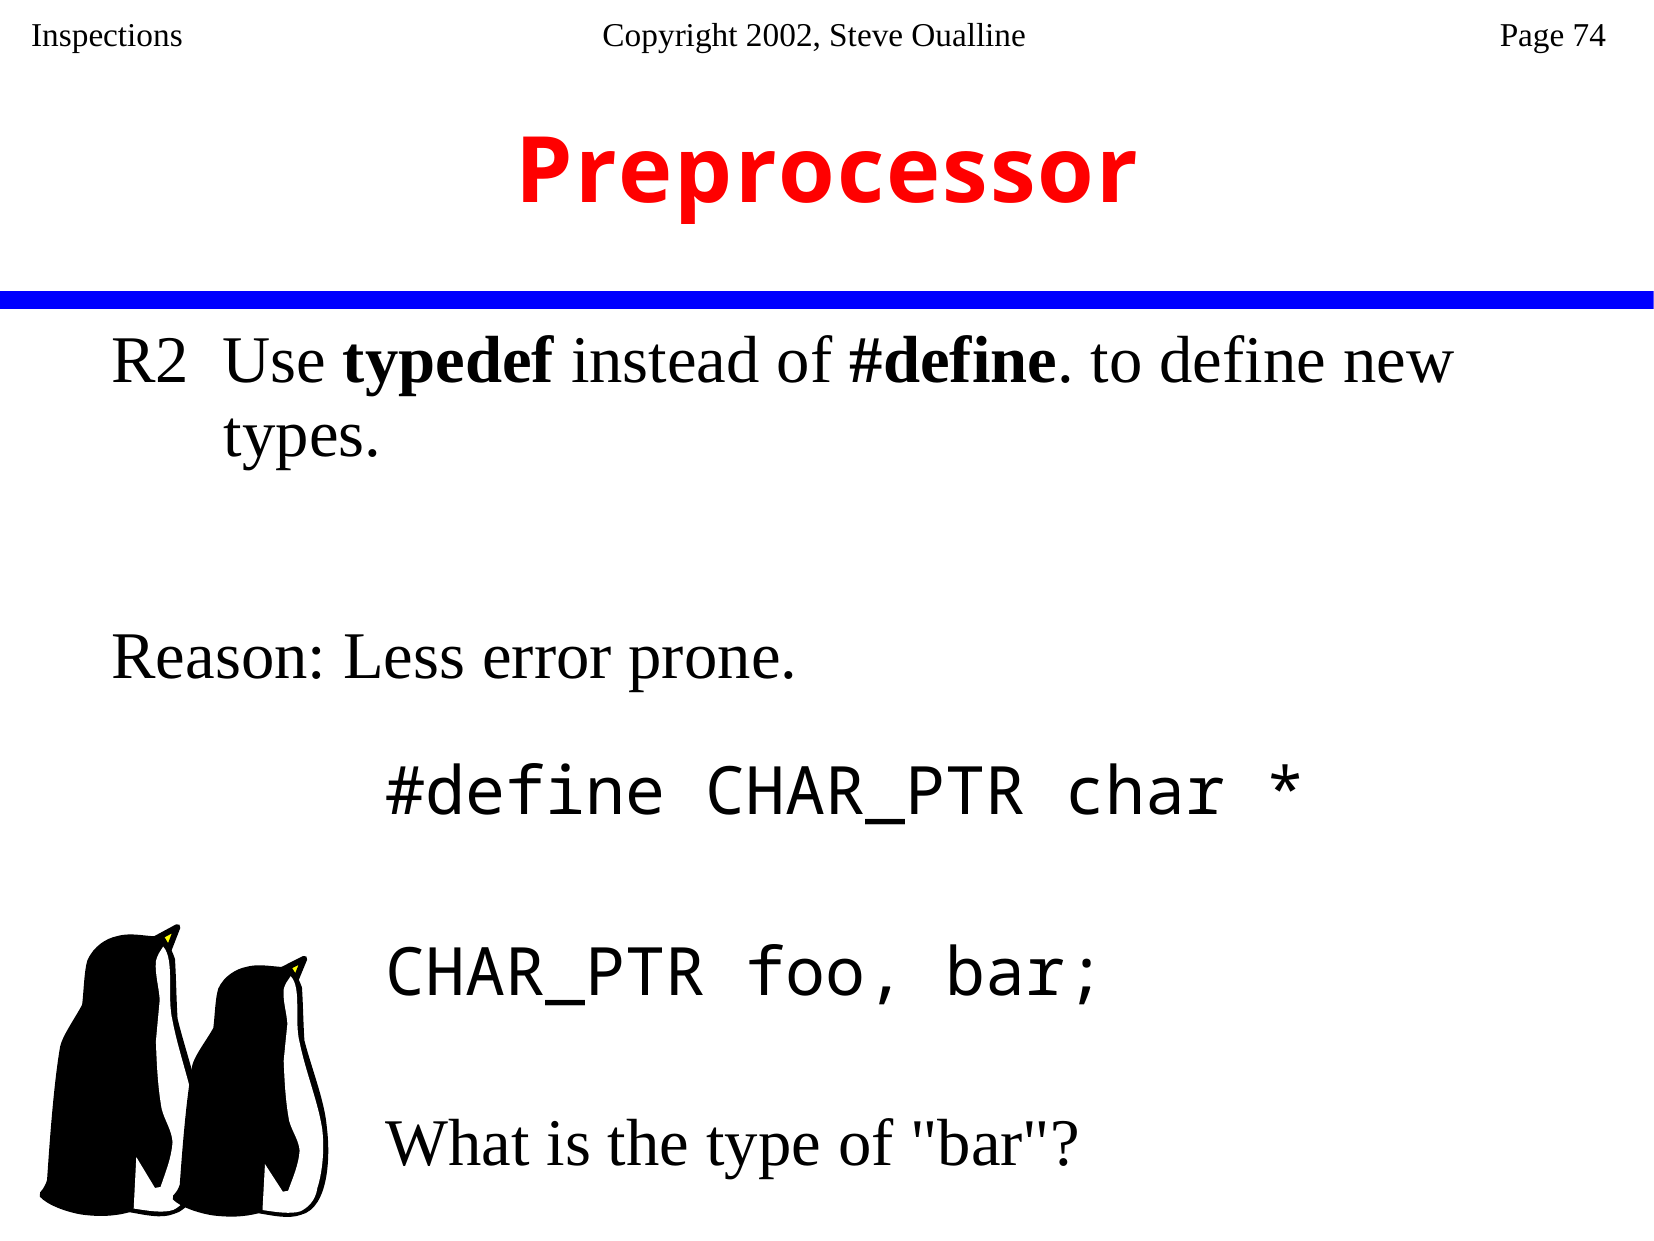

# Preprocessor
R2	Use typedef instead of #define. to define new types.
Reason: Less error prone.
#define CHAR_PTR char *
CHAR_PTR foo, bar;
What is the type of "bar"?